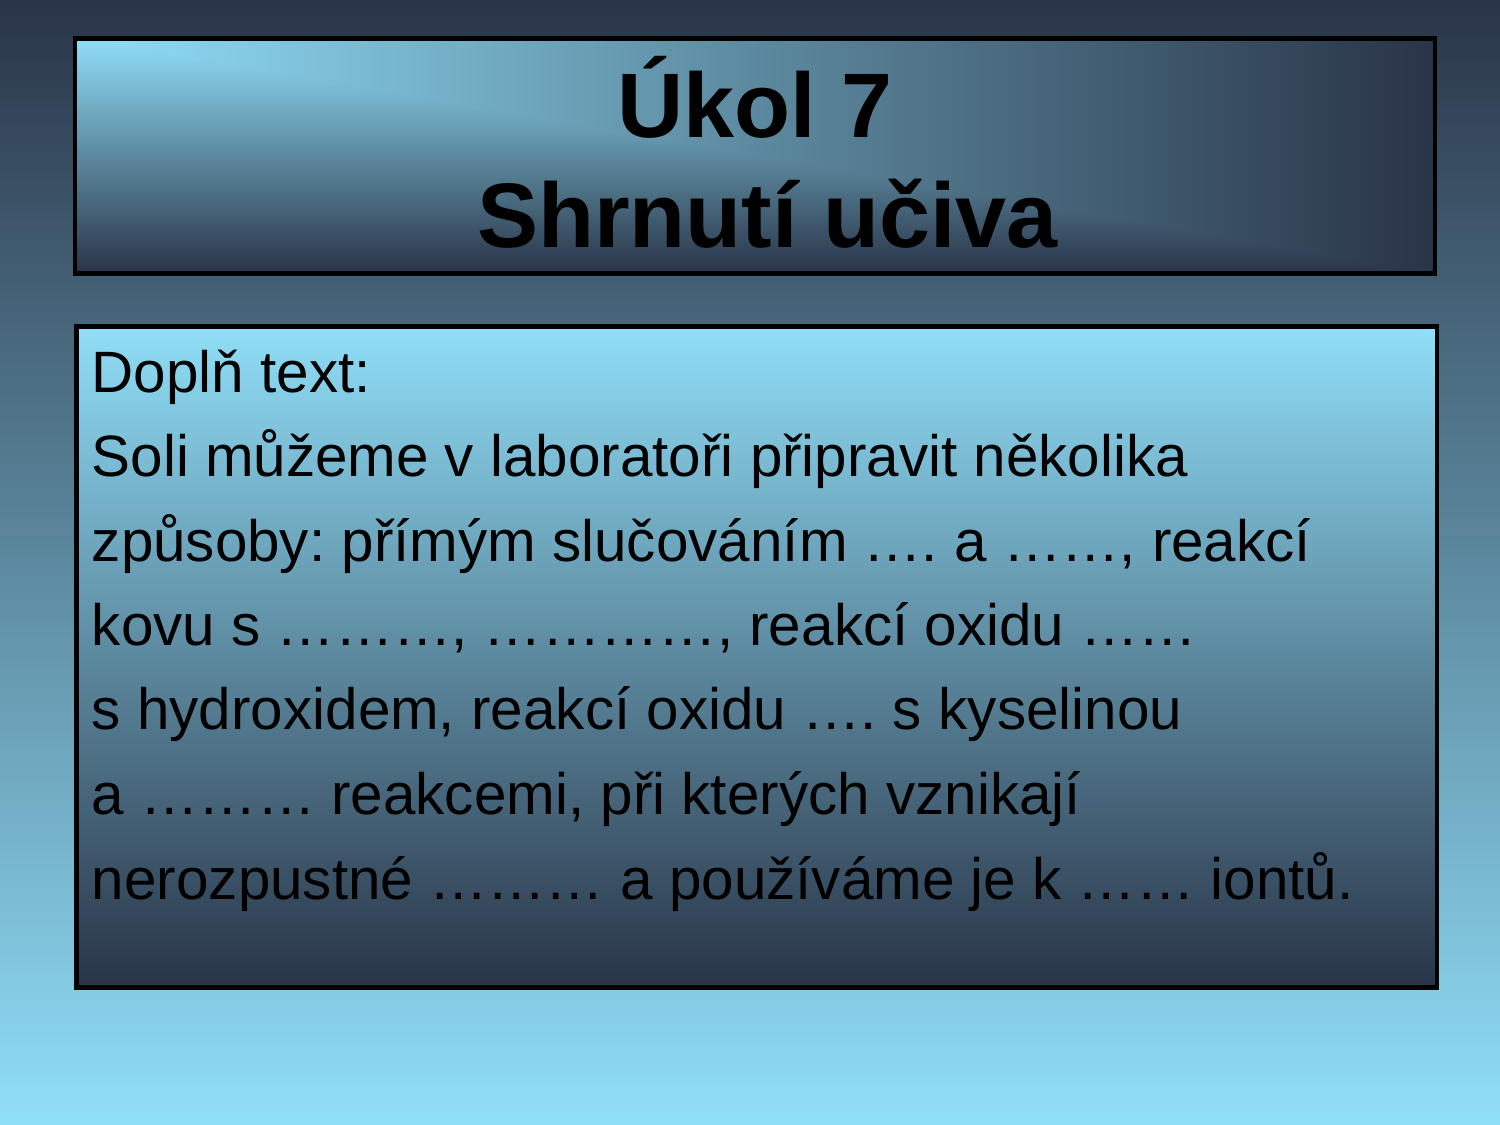

# Úkol 7 Shrnutí učiva
Doplň text:
Soli můžeme v laboratoři připravit několika
způsoby: přímým slučováním …. a ……, reakcí
kovu s ………, …………, reakcí oxidu ……
s hydroxidem, reakcí oxidu …. s kyselinou
a ……… reakcemi, při kterých vznikají
nerozpustné ……… a používáme je k …… iontů.